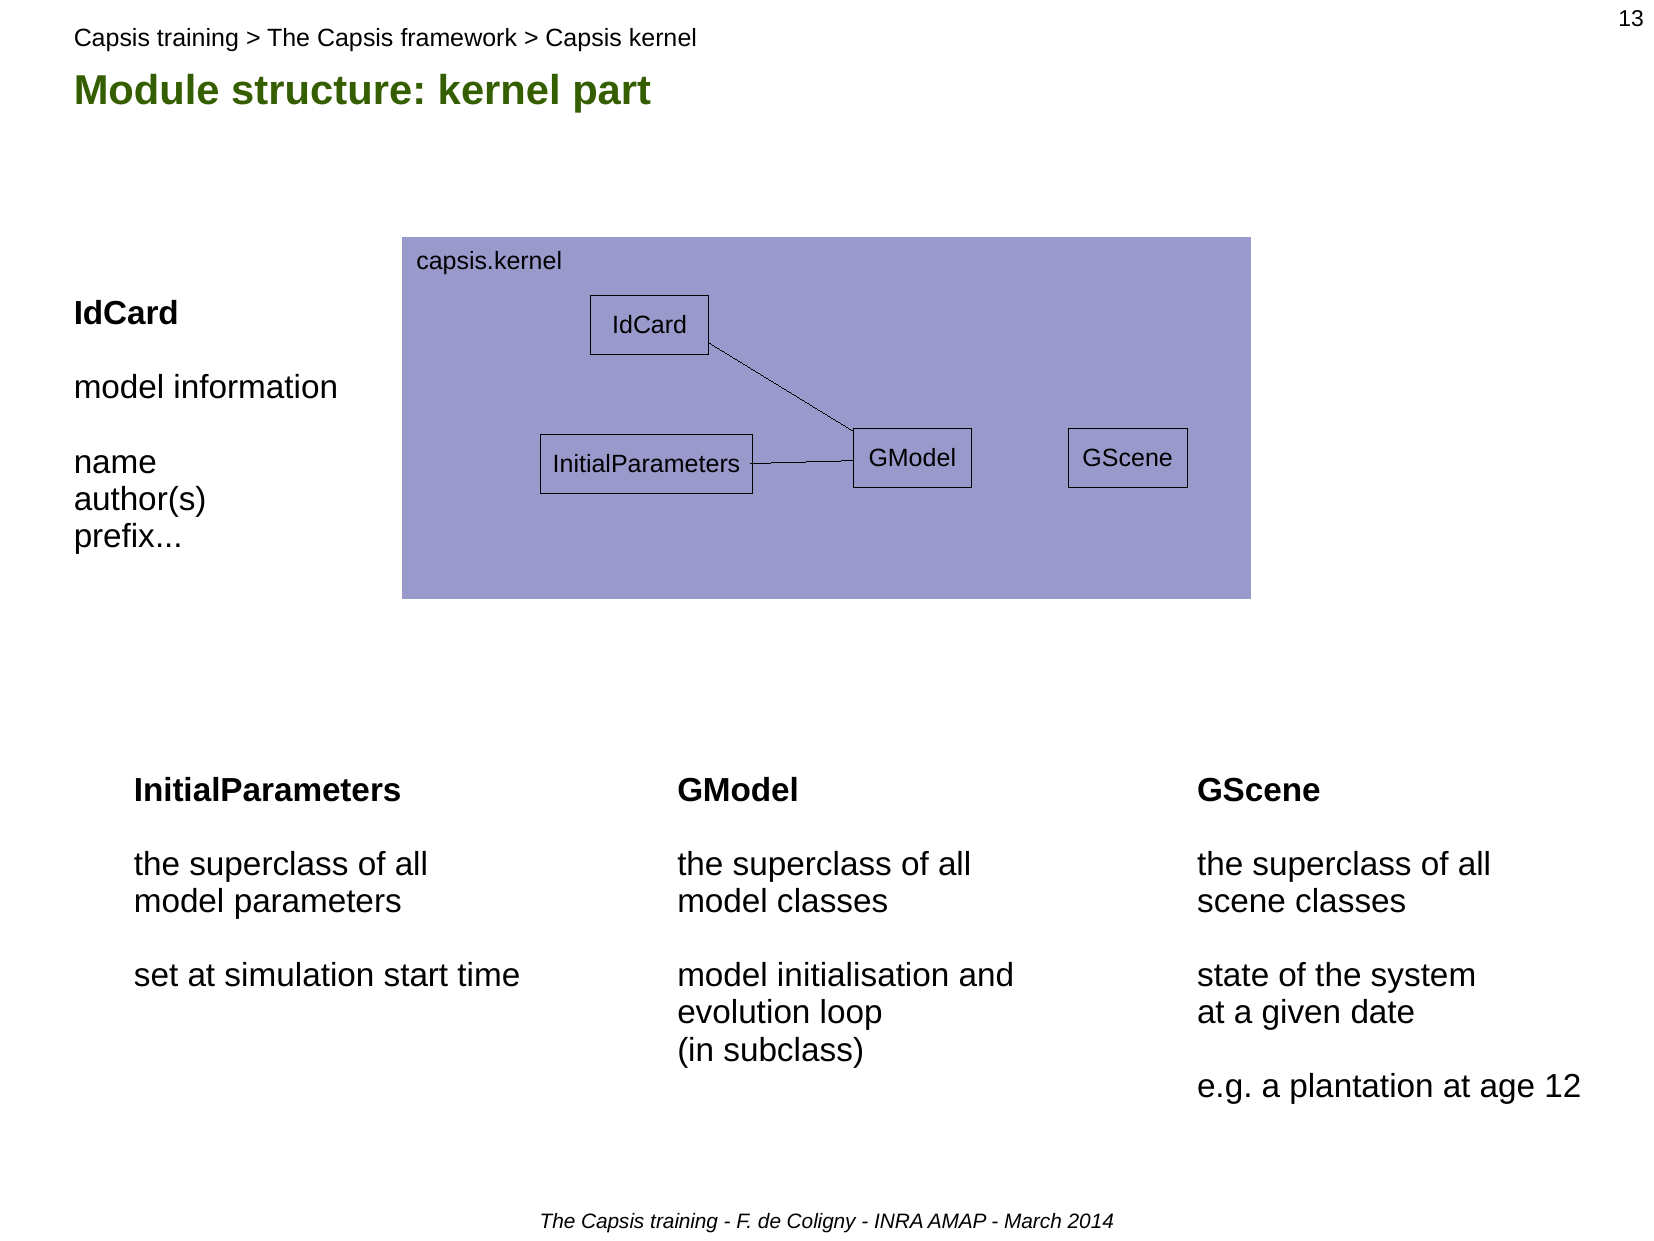

13
Capsis training > The Capsis framework > Capsis kernel
Module structure: kernel part
capsis.kernel
IdCard
model information
name
author(s)
prefix...
IdCard
GModel
GScene
InitialParameters
InitialParameters
the superclass of all
model parameters
set at simulation start time
GModel
the superclass of all
model classes
model initialisation and evolution loop
(in subclass)
GScene
the superclass of all
scene classes
state of the system
at a given date
e.g. a plantation at age 12
The Capsis training - F. de Coligny - INRA AMAP - March 2014